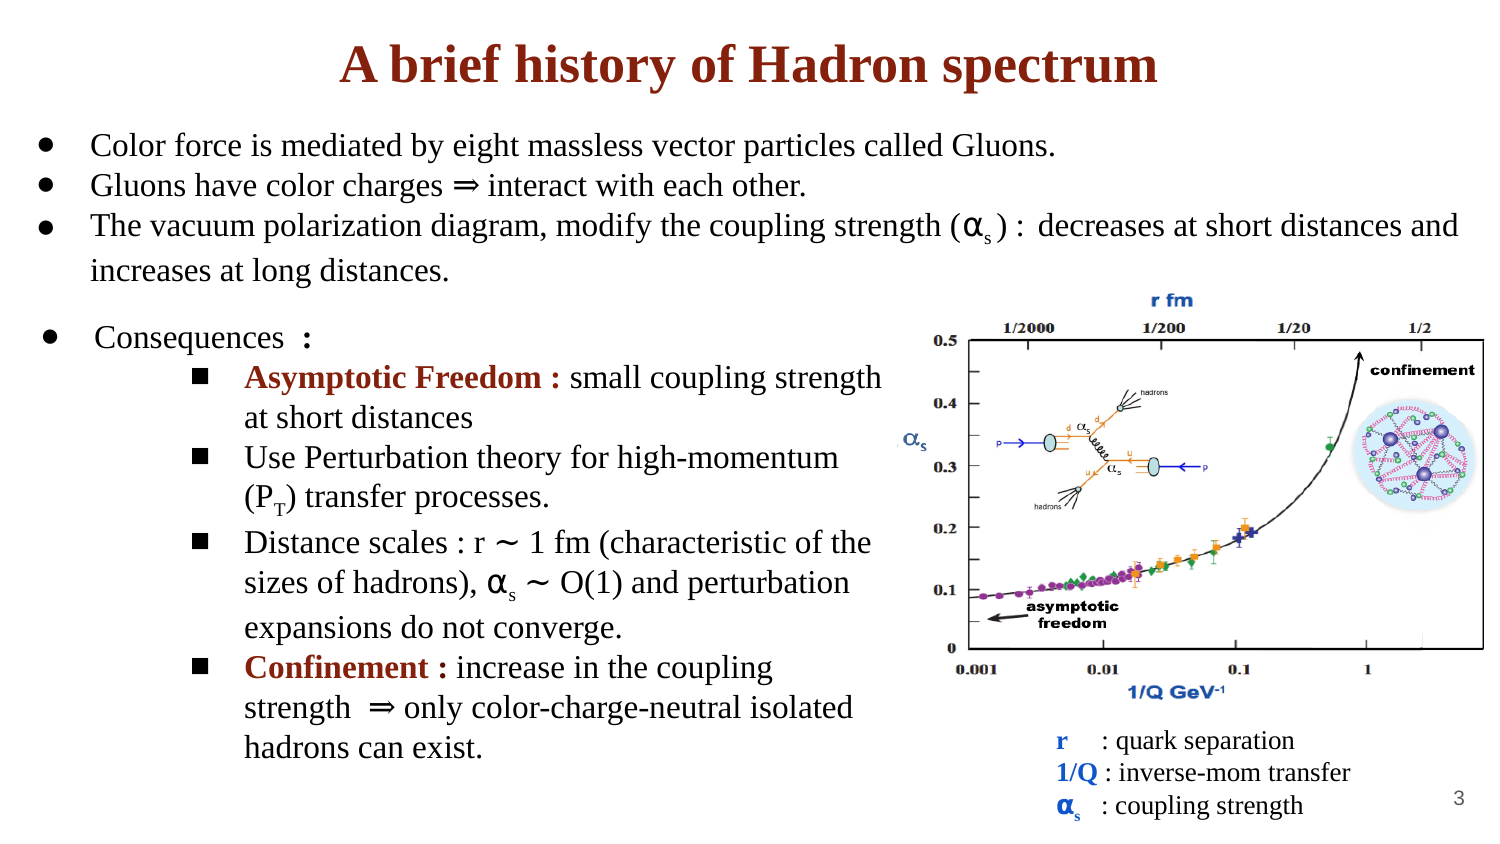

# A brief history of Hadron spectrum
Color force is mediated by eight massless vector particles called Gluons.
Gluons have color charges ⇒ interact with each other.
The vacuum polarization diagram, modify the coupling strength (⍺s ) : decreases at short distances and increases at long distances.
Consequences :
Asymptotic Freedom : small coupling strength at short distances
Use Perturbation theory for high-momentum (PT) transfer processes.
Distance scales : r ∼ 1 fm (characteristic of the sizes of hadrons), ⍺s ∼ O(1) and perturbation expansions do not converge.
Confinement : increase in the coupling strength ⇒ only color-charge-neutral isolated hadrons can exist.
r : quark separation
1/Q : inverse-mom transfer
⍺s : coupling strength